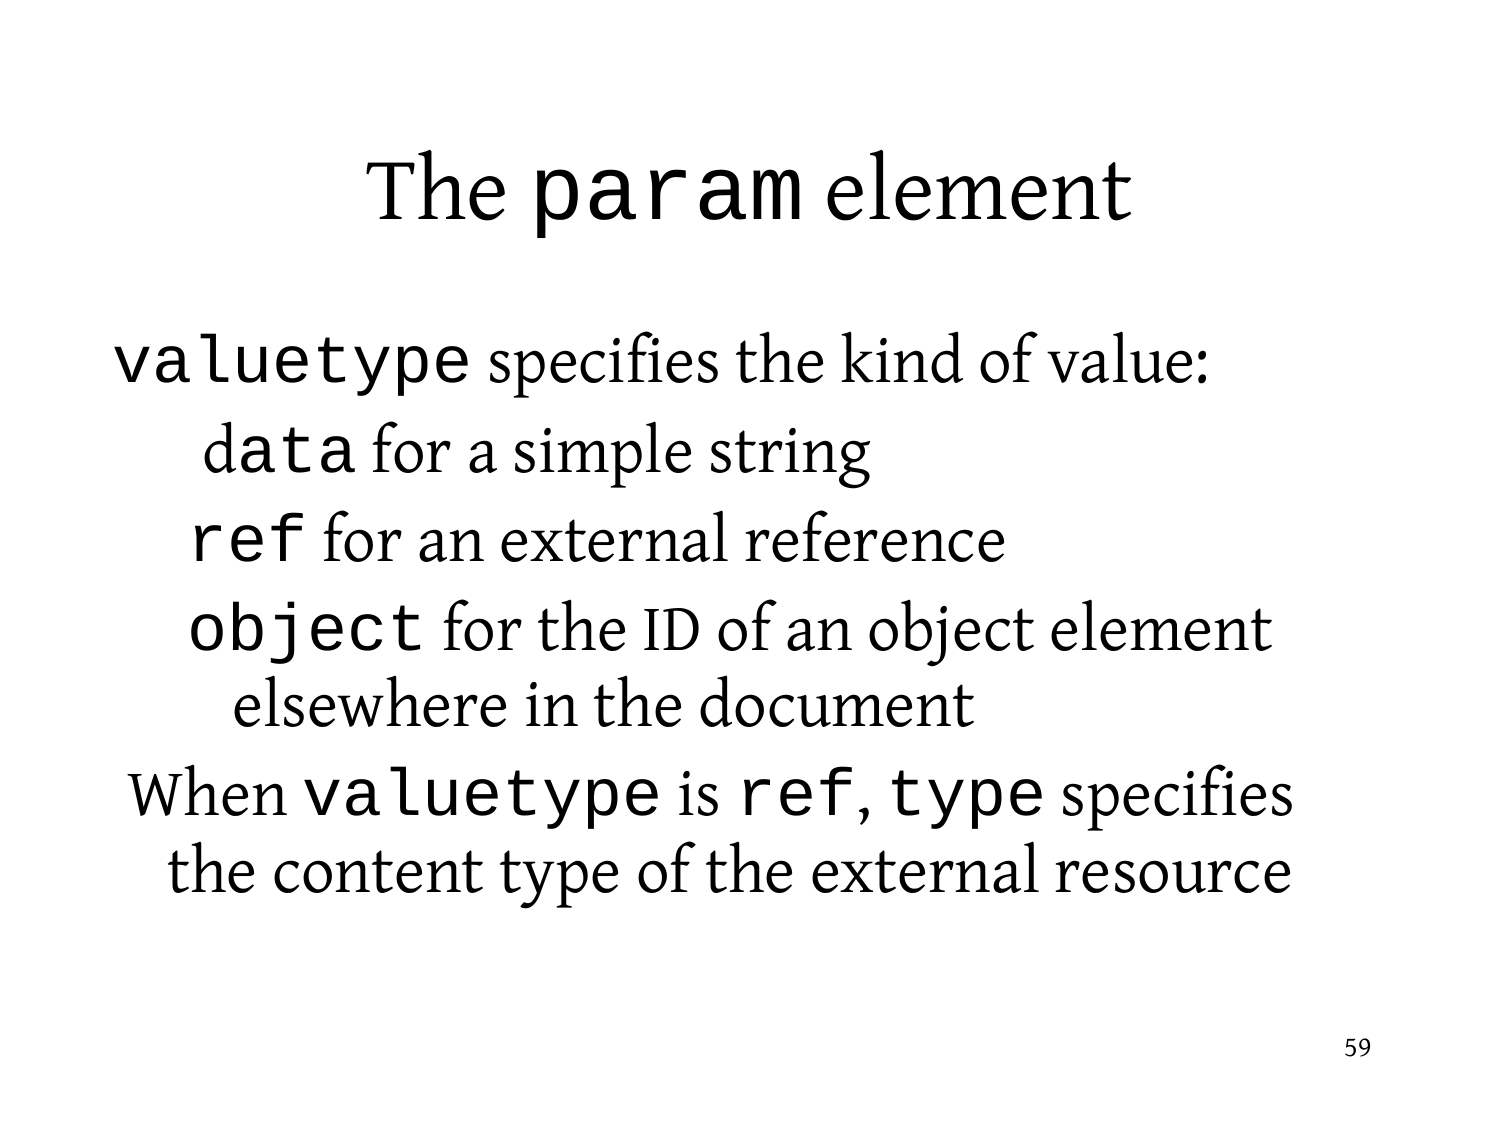

# The param element
valuetype specifies the kind of value:
 data for a simple string
ref for an external reference
object for the ID of an object element elsewhere in the document
 When valuetype is ref, type specifies the content type of the external resource